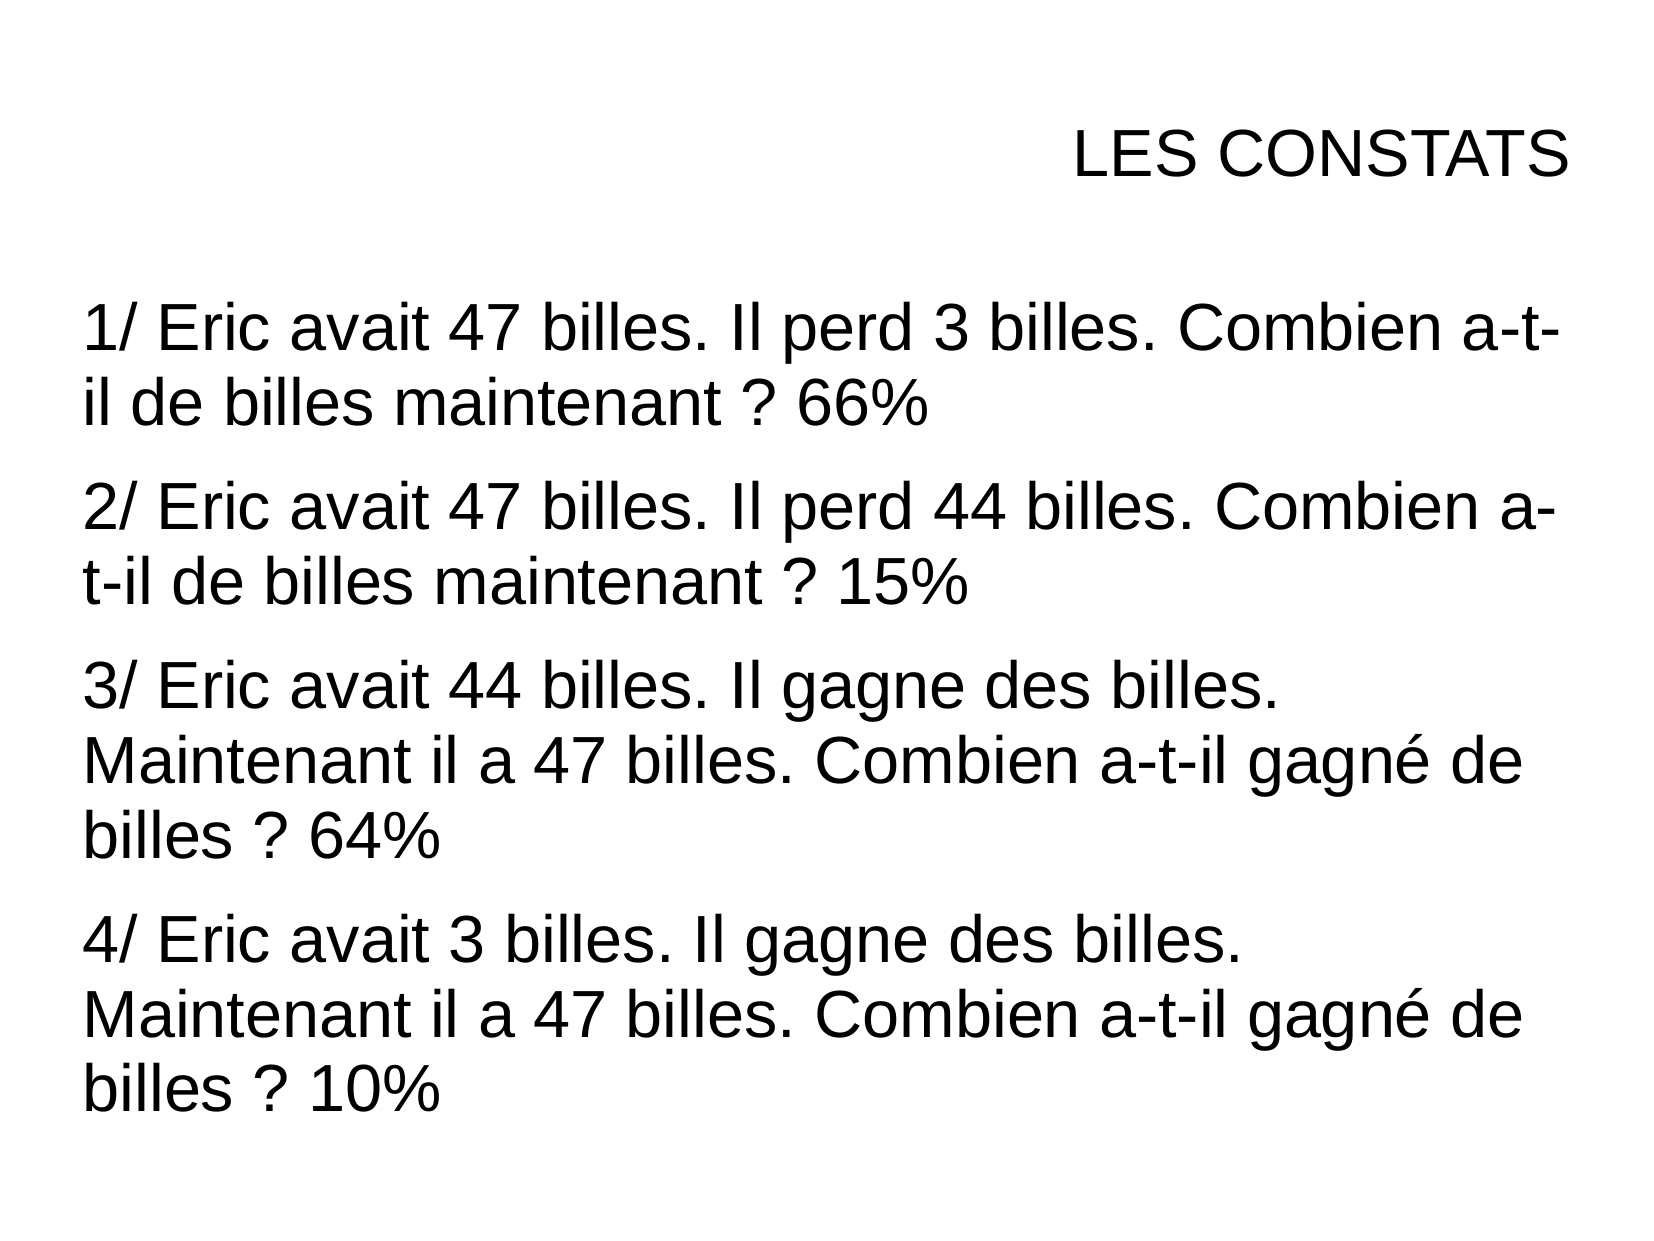

# LES CONSTATS
1/ Eric avait 47 billes. Il perd 3 billes. Combien a-t-il de billes maintenant ? 66%
2/ Eric avait 47 billes. Il perd 44 billes. Combien a-t-il de billes maintenant ? 15%
3/ Eric avait 44 billes. Il gagne des billes. Maintenant il a 47 billes. Combien a-t-il gagné de billes ? 64%
4/ Eric avait 3 billes. Il gagne des billes. Maintenant il a 47 billes. Combien a-t-il gagné de billes ? 10%